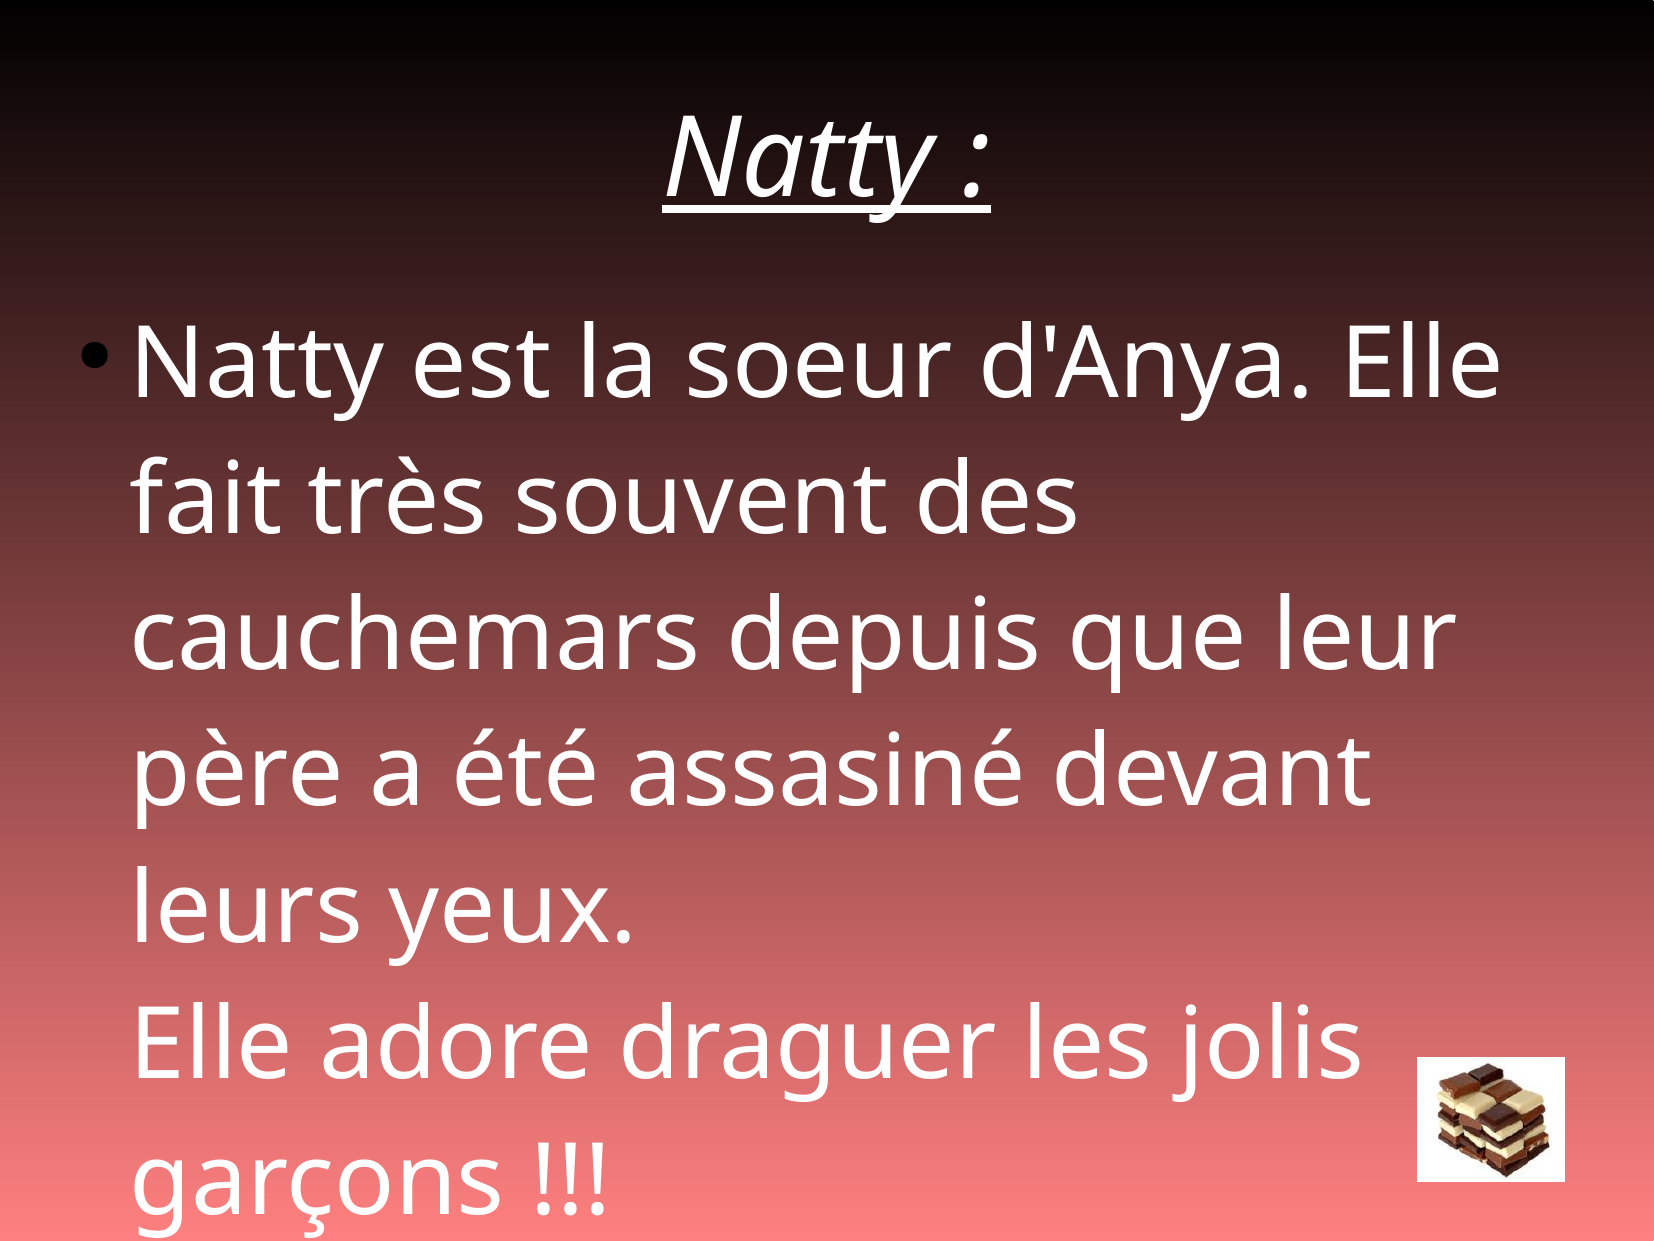

# Natty :
Natty est la soeur d'Anya. Elle fait très souvent des cauchemars depuis que leur père a été assasiné devant leurs yeux.
Elle adore draguer les jolis garçons !!!